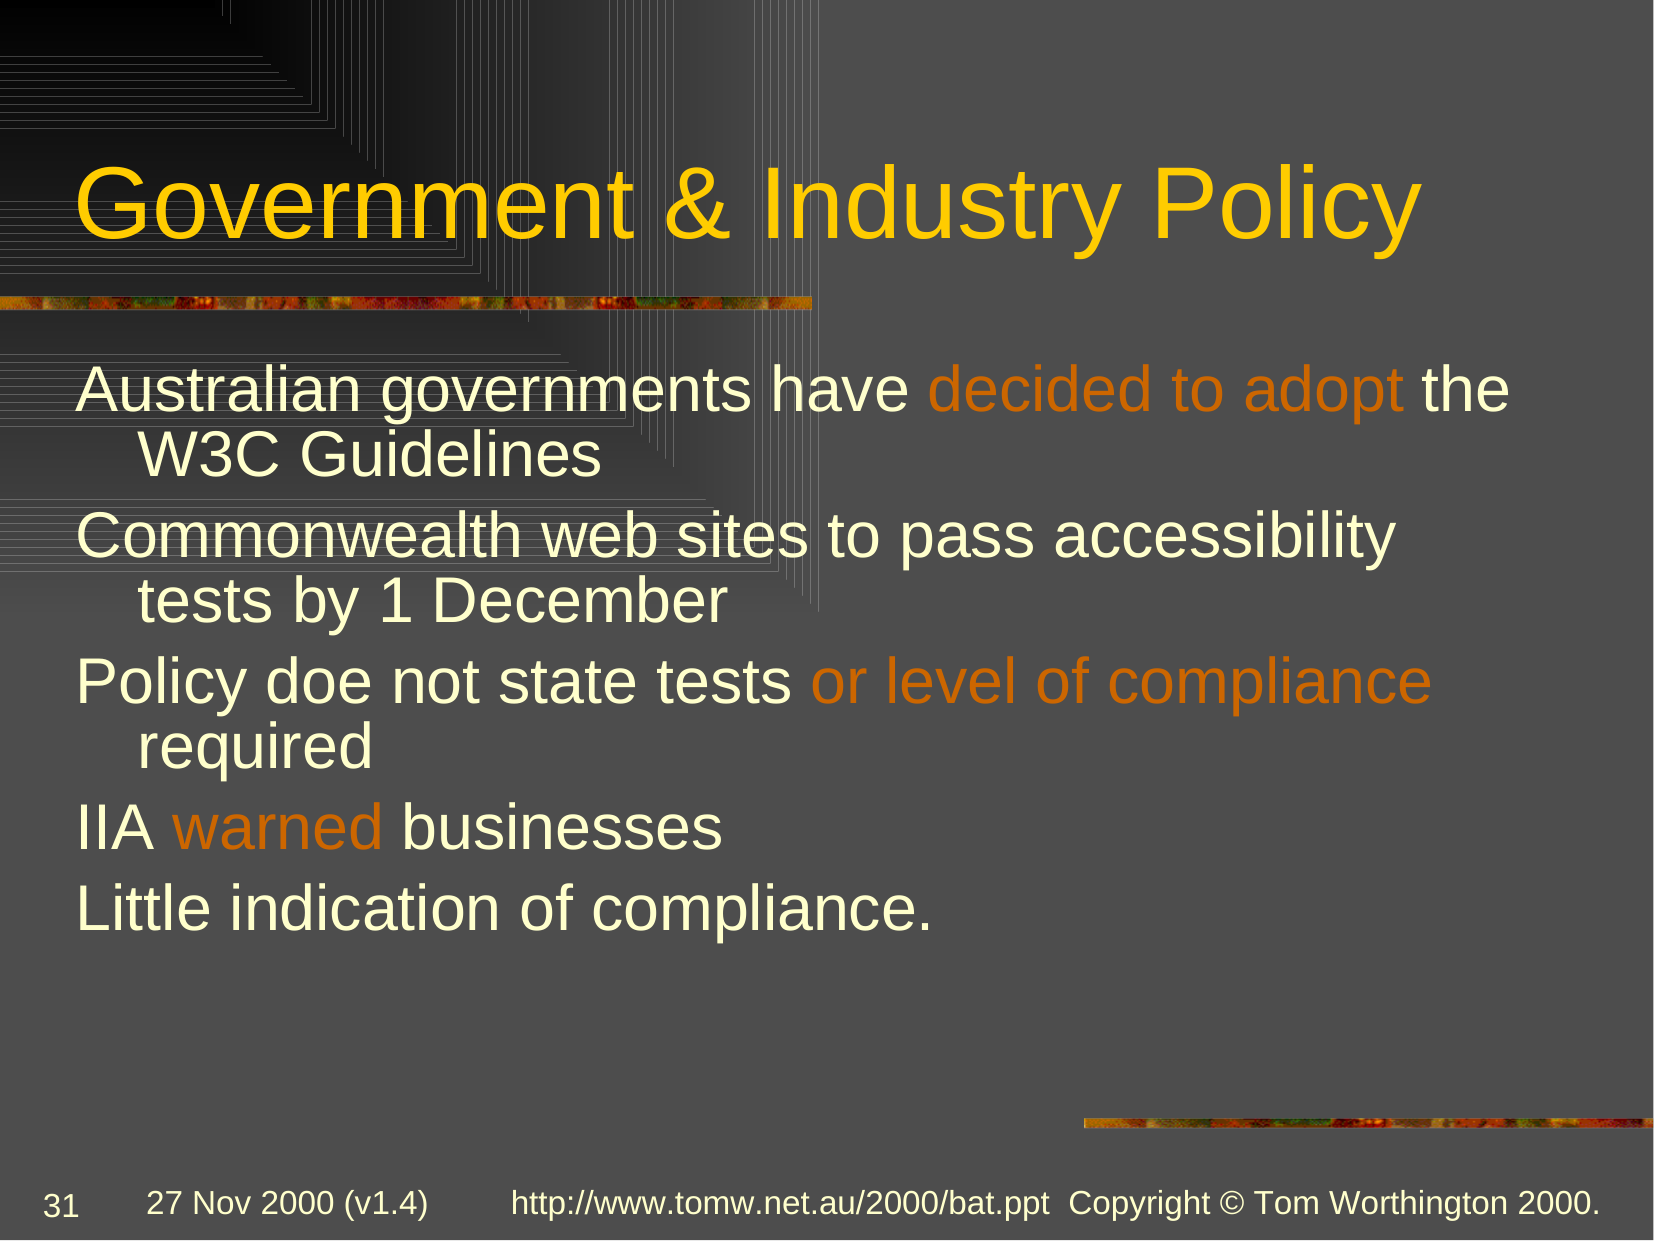

# Government & Industry Policy
Australian governments have decided to adopt the W3C Guidelines
Commonwealth web sites to pass accessibility tests by 1 December
Policy doe not state tests or level of compliance required
IIA warned businesses
Little indication of compliance.
27 Nov 2000 (v1.4)
http://www.tomw.net.au/2000/bat.ppt Copyright © Tom Worthington 2000.
31